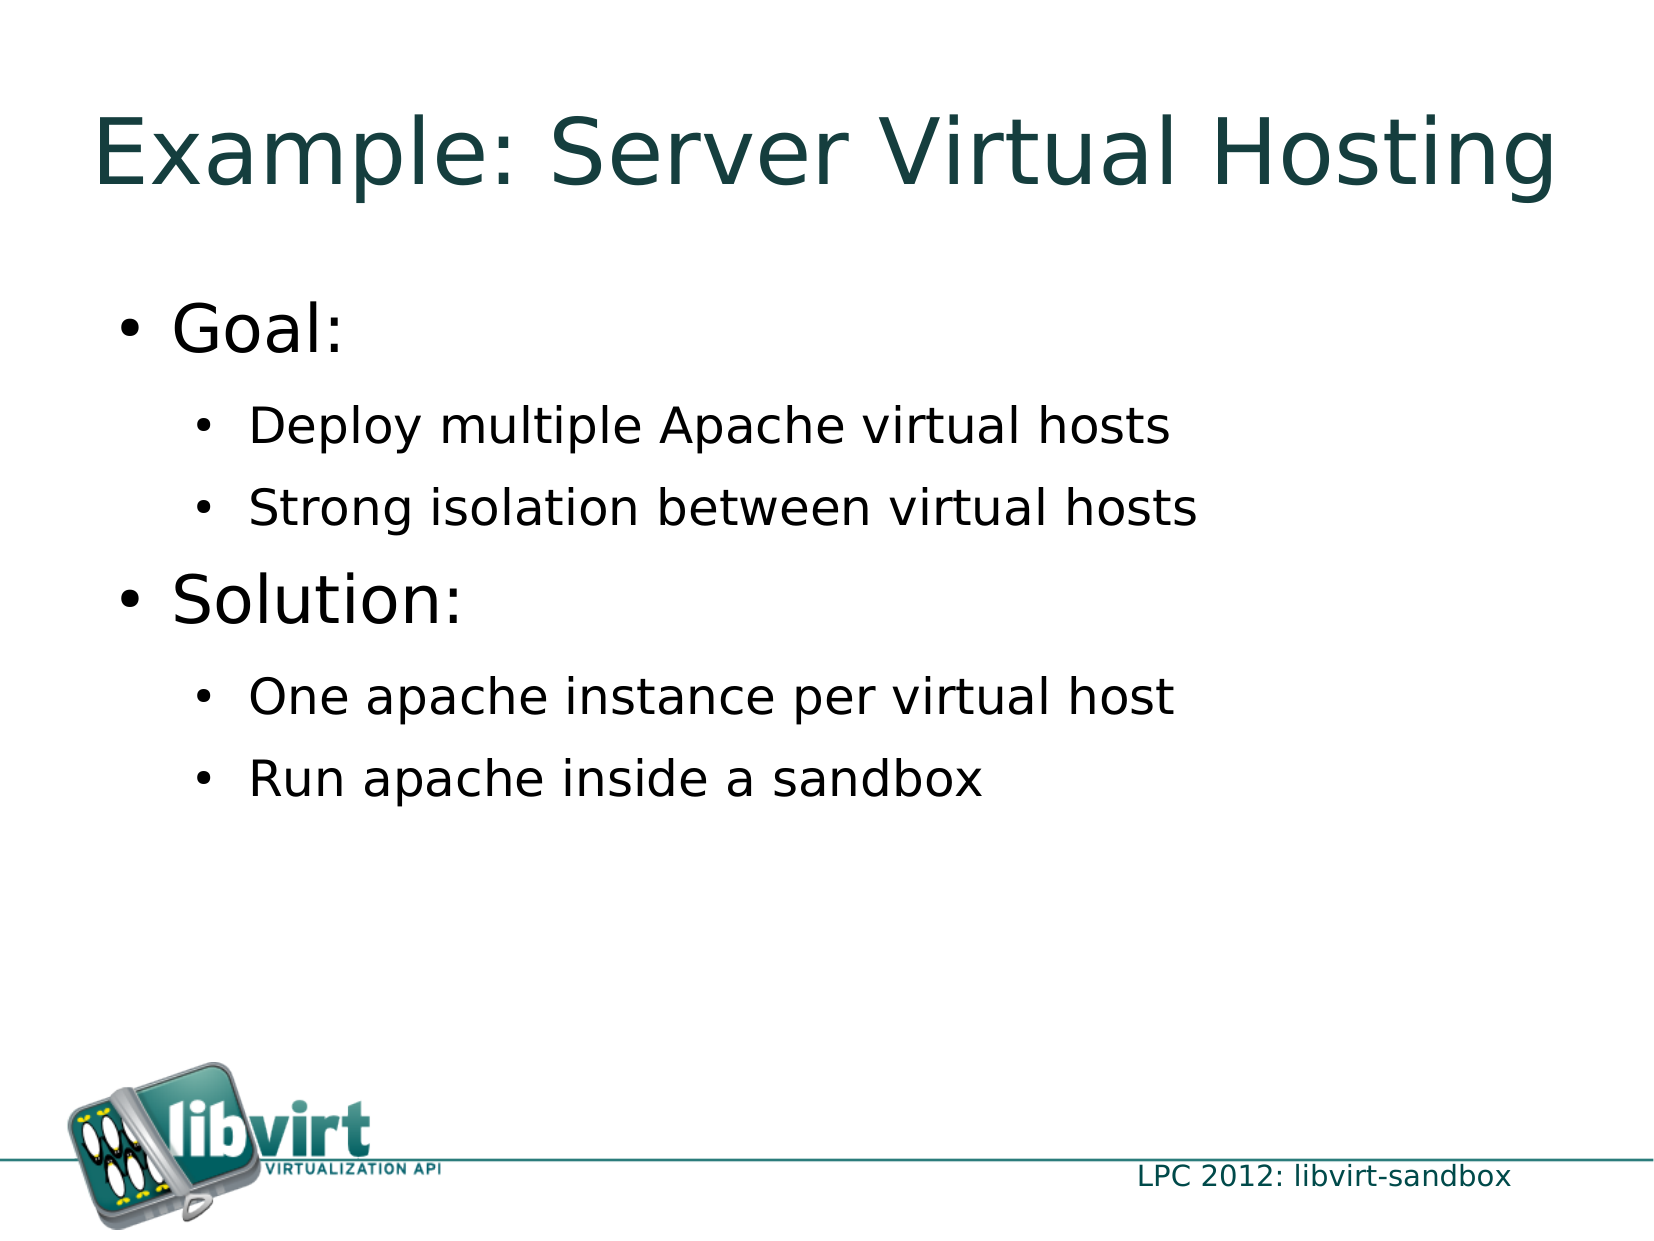

# Example: Server Virtual Hosting
Goal:
Deploy multiple Apache virtual hosts
Strong isolation between virtual hosts
Solution:
One apache instance per virtual host
Run apache inside a sandbox
LPC 2012: libvirt-sandbox